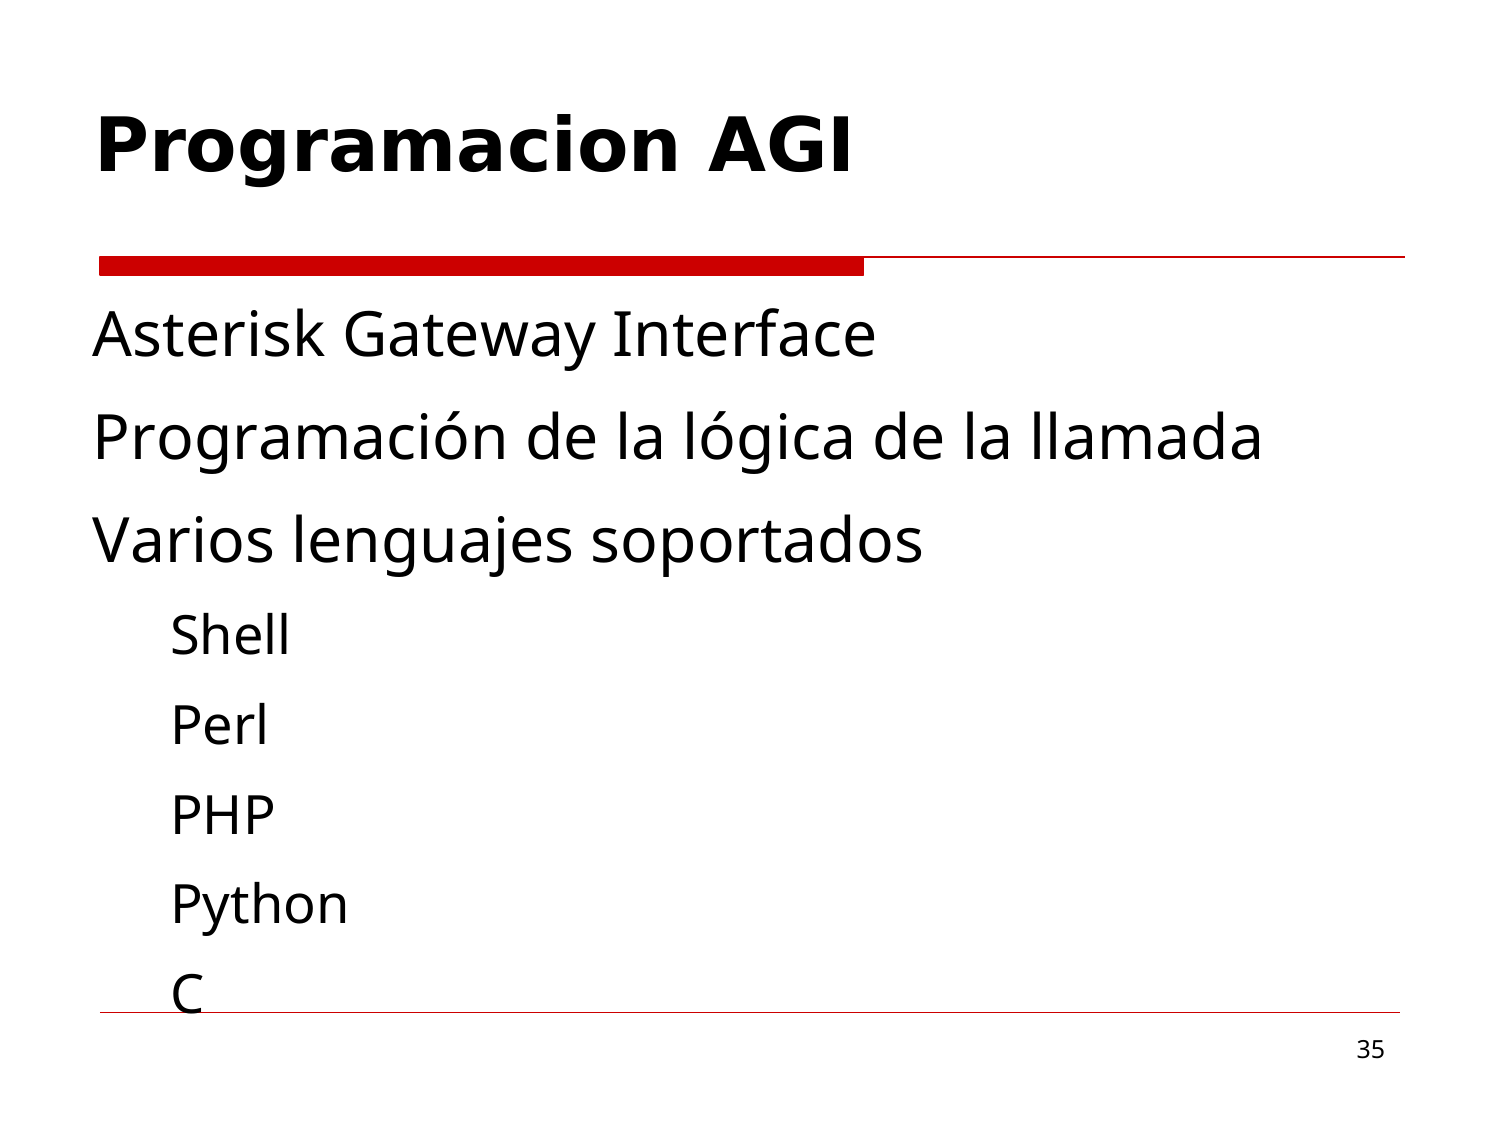

# Programacion AGI
Asterisk Gateway Interface
Programación de la lógica de la llamada
Varios lenguajes soportados
Shell
Perl
PHP
Python
C